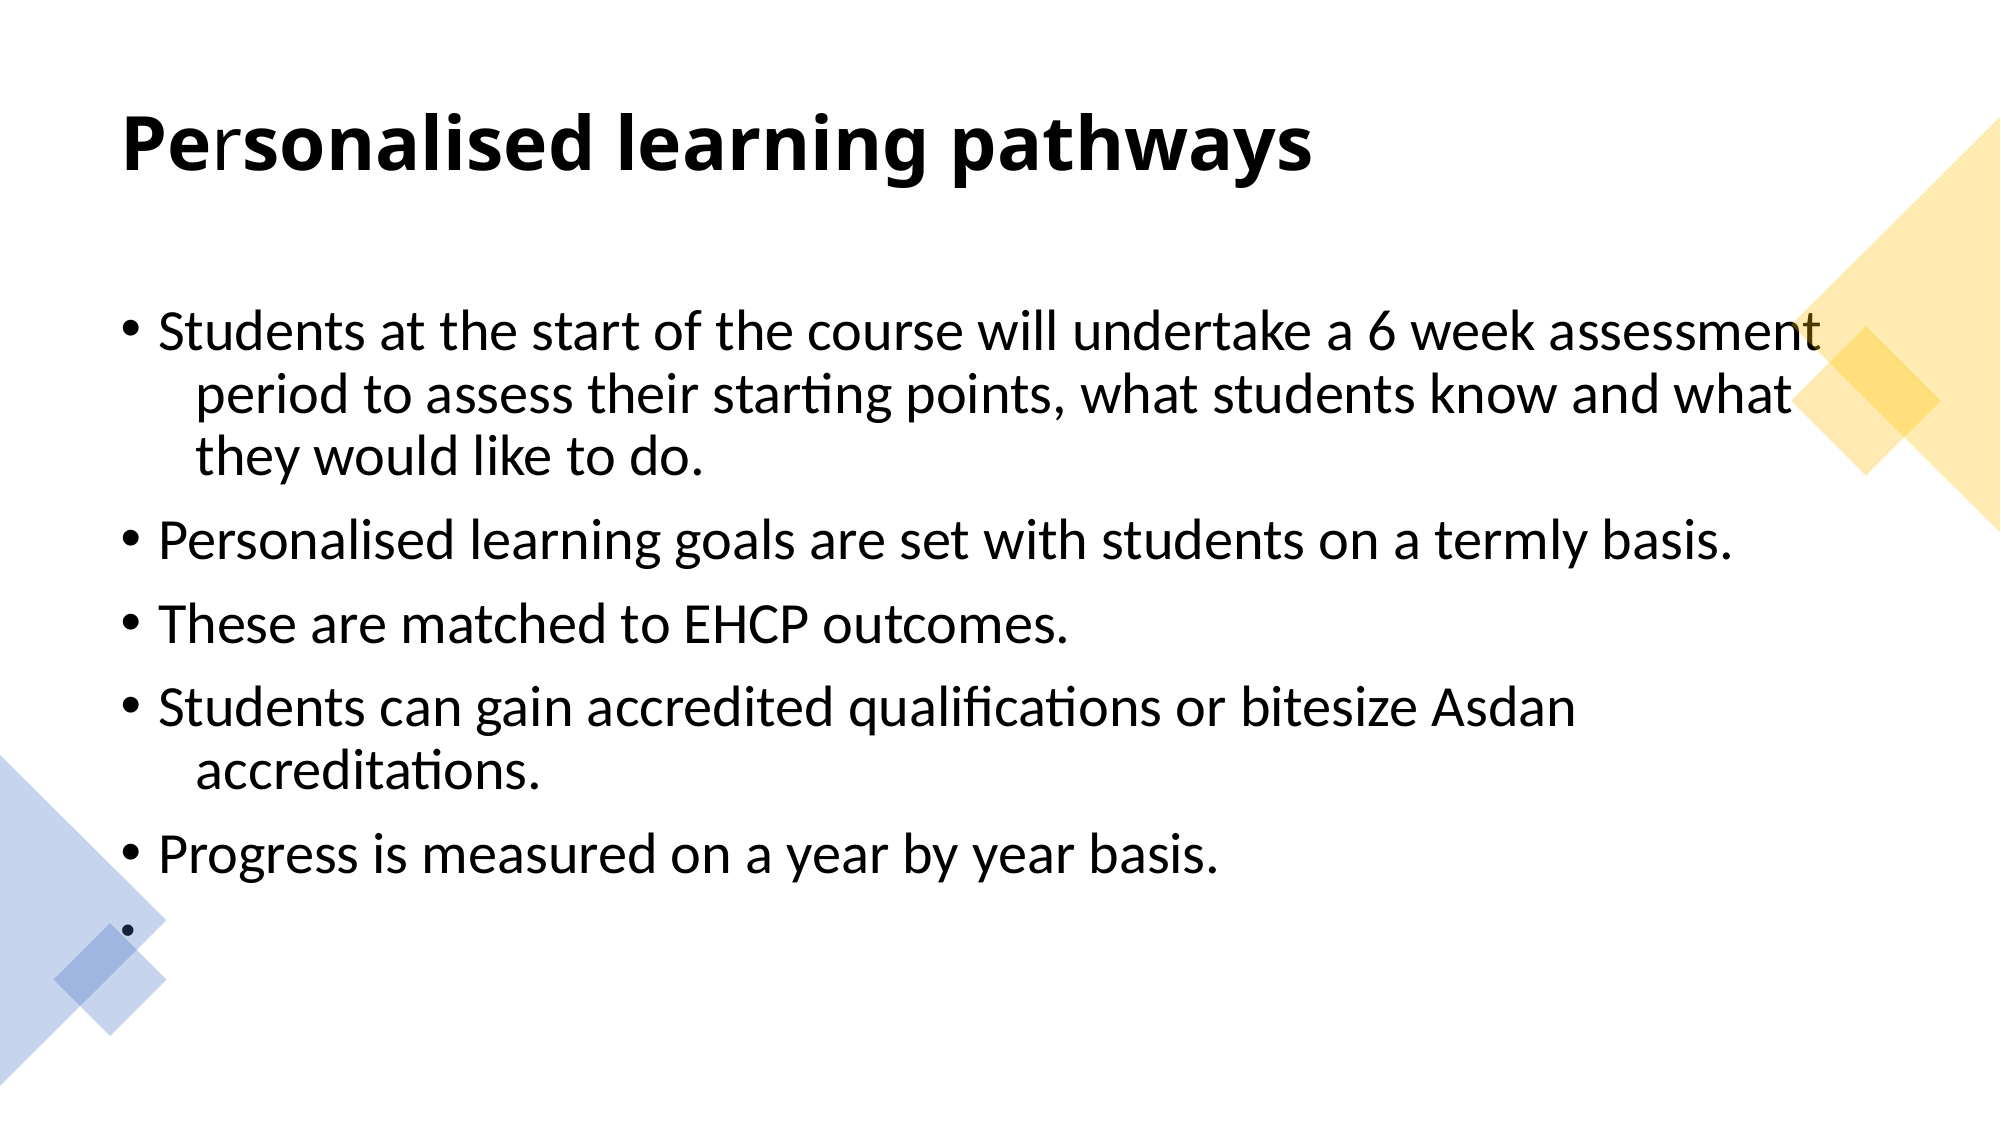

# Personalised learning pathways
Students at the start of the course will undertake a 6 week assessment period to assess their starting points, what students know and what they would like to do.
Personalised learning goals are set with students on a termly basis.
These are matched to EHCP outcomes.
Students can gain accredited qualifications or bitesize Asdan accreditations.
Progress is measured on a year by year basis.